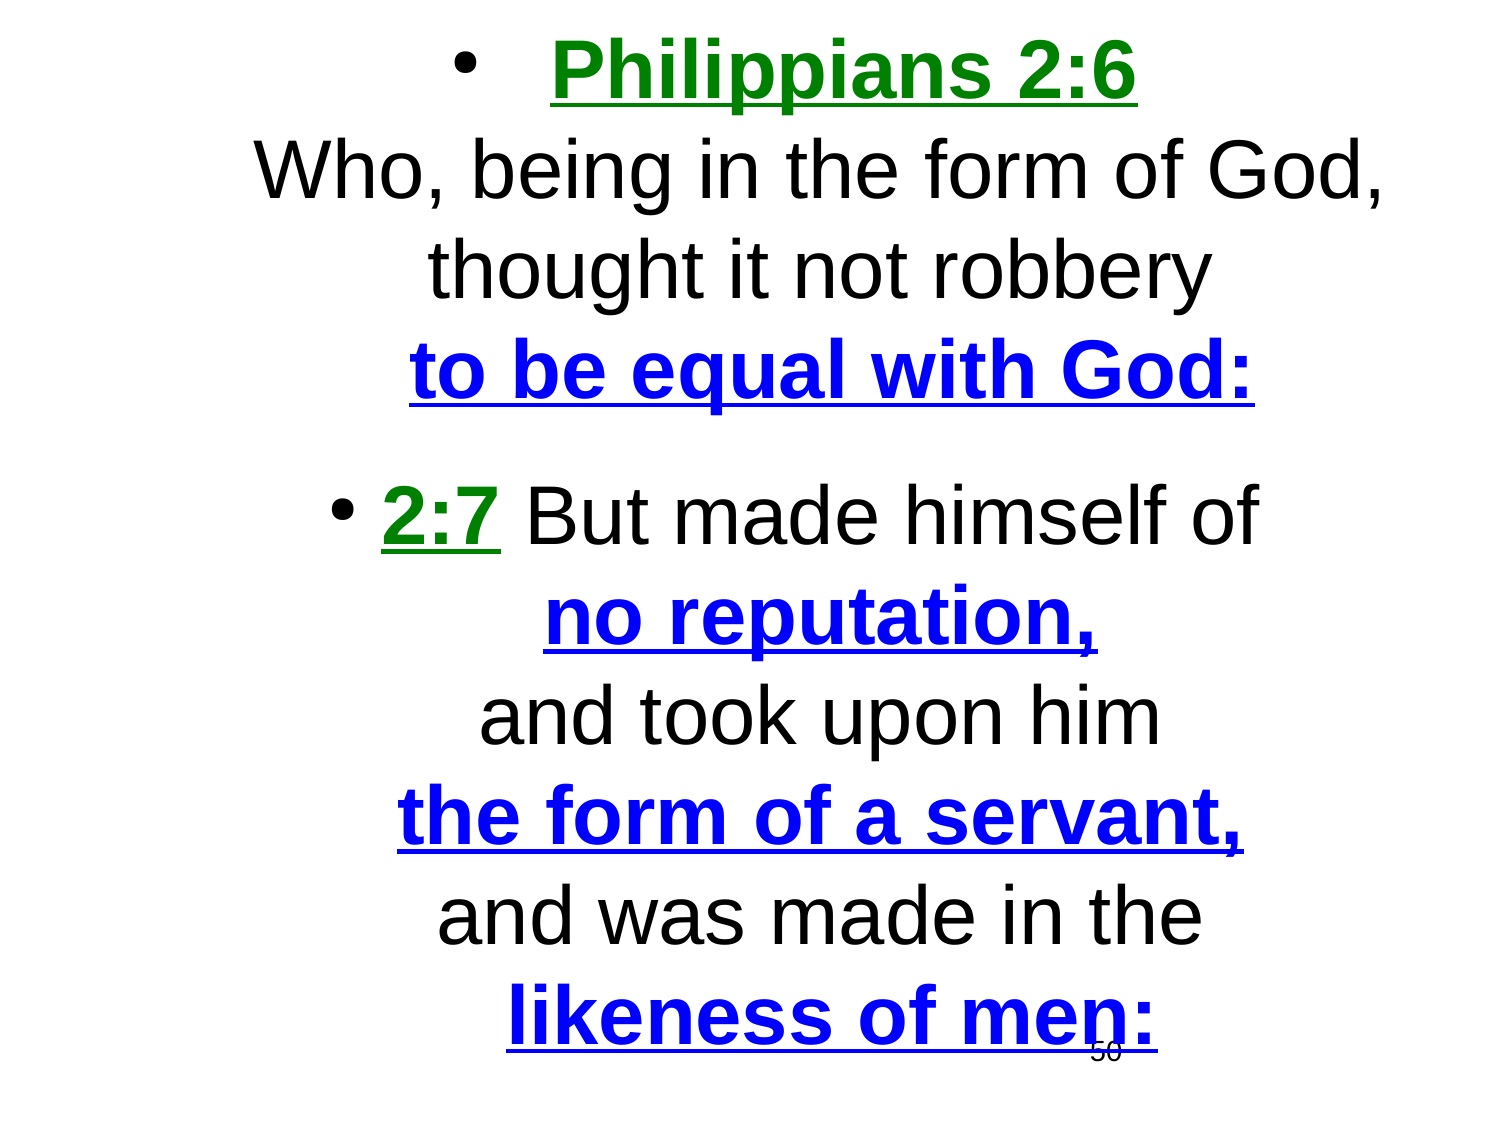

# Philippians 2:6 Who, being in the form of God, thought it not robbery to be equal with God:
2:7 But made himself of
no reputation,
and took upon him
the form of a servant,
and was made in the
likeness of men:
50